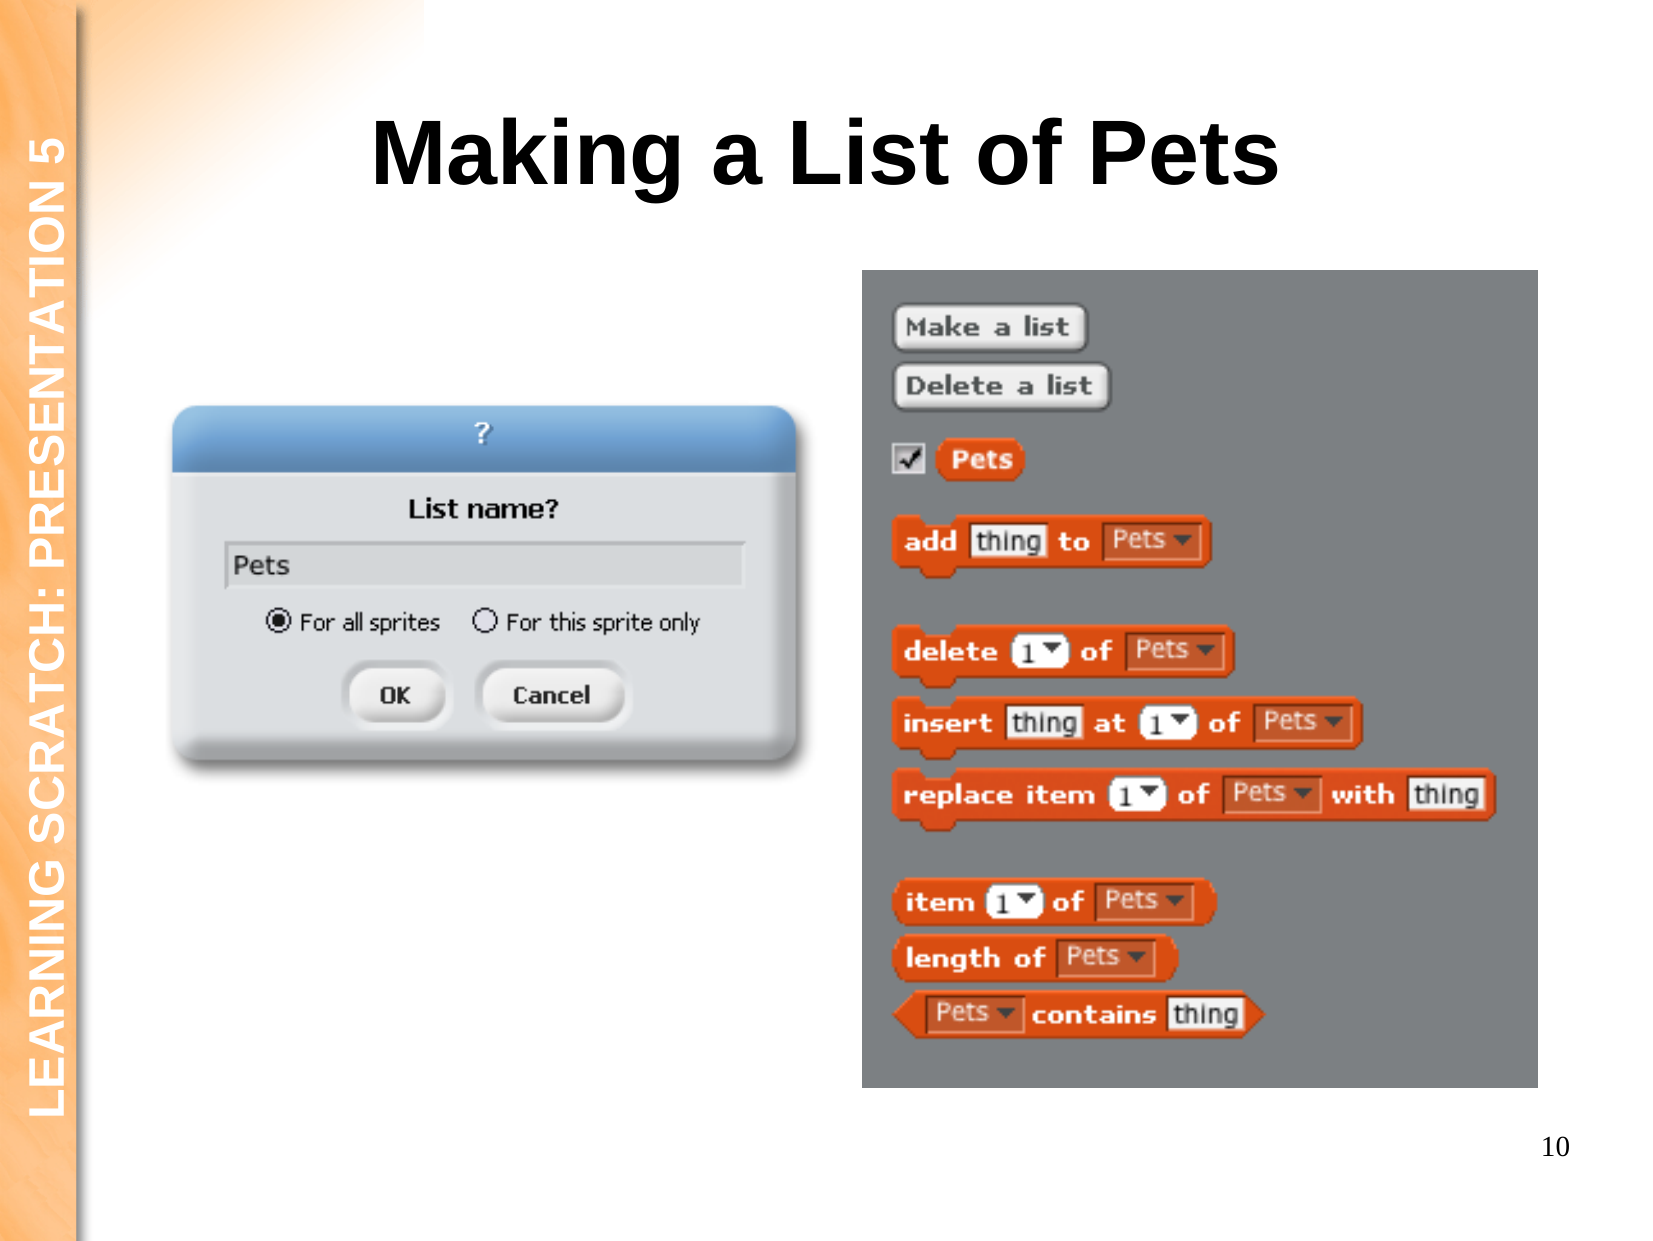

# Making a List of Pets
10